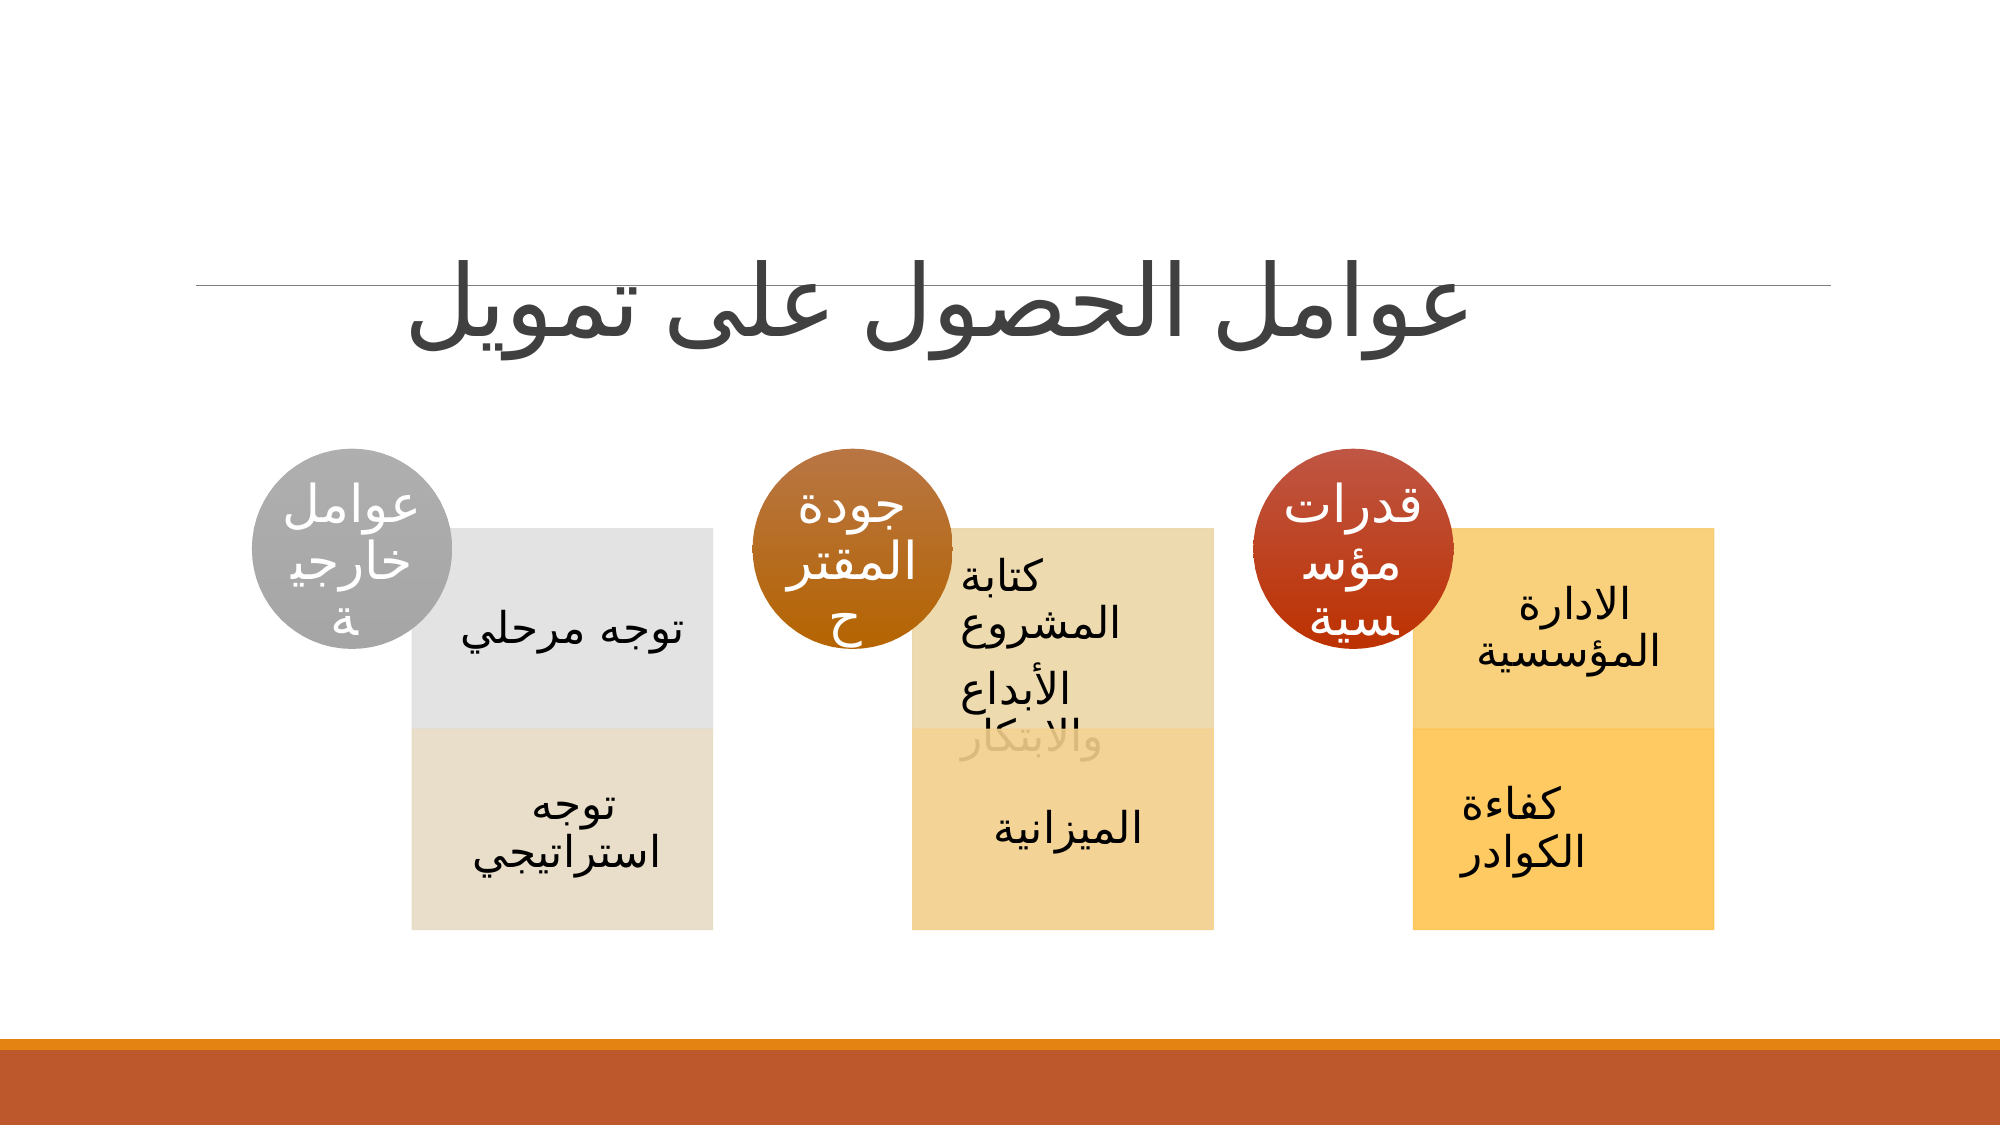

# عوامل الحصول على تمويل
عوامل خارجية
جودة المقترح
قدرات مؤسسية
توجه مرحلي
كتابة المشروع
الأبداع والابتكار
الادارة المؤسسية
توجه استراتيجي
الميزانية
كفاءة الكوادر